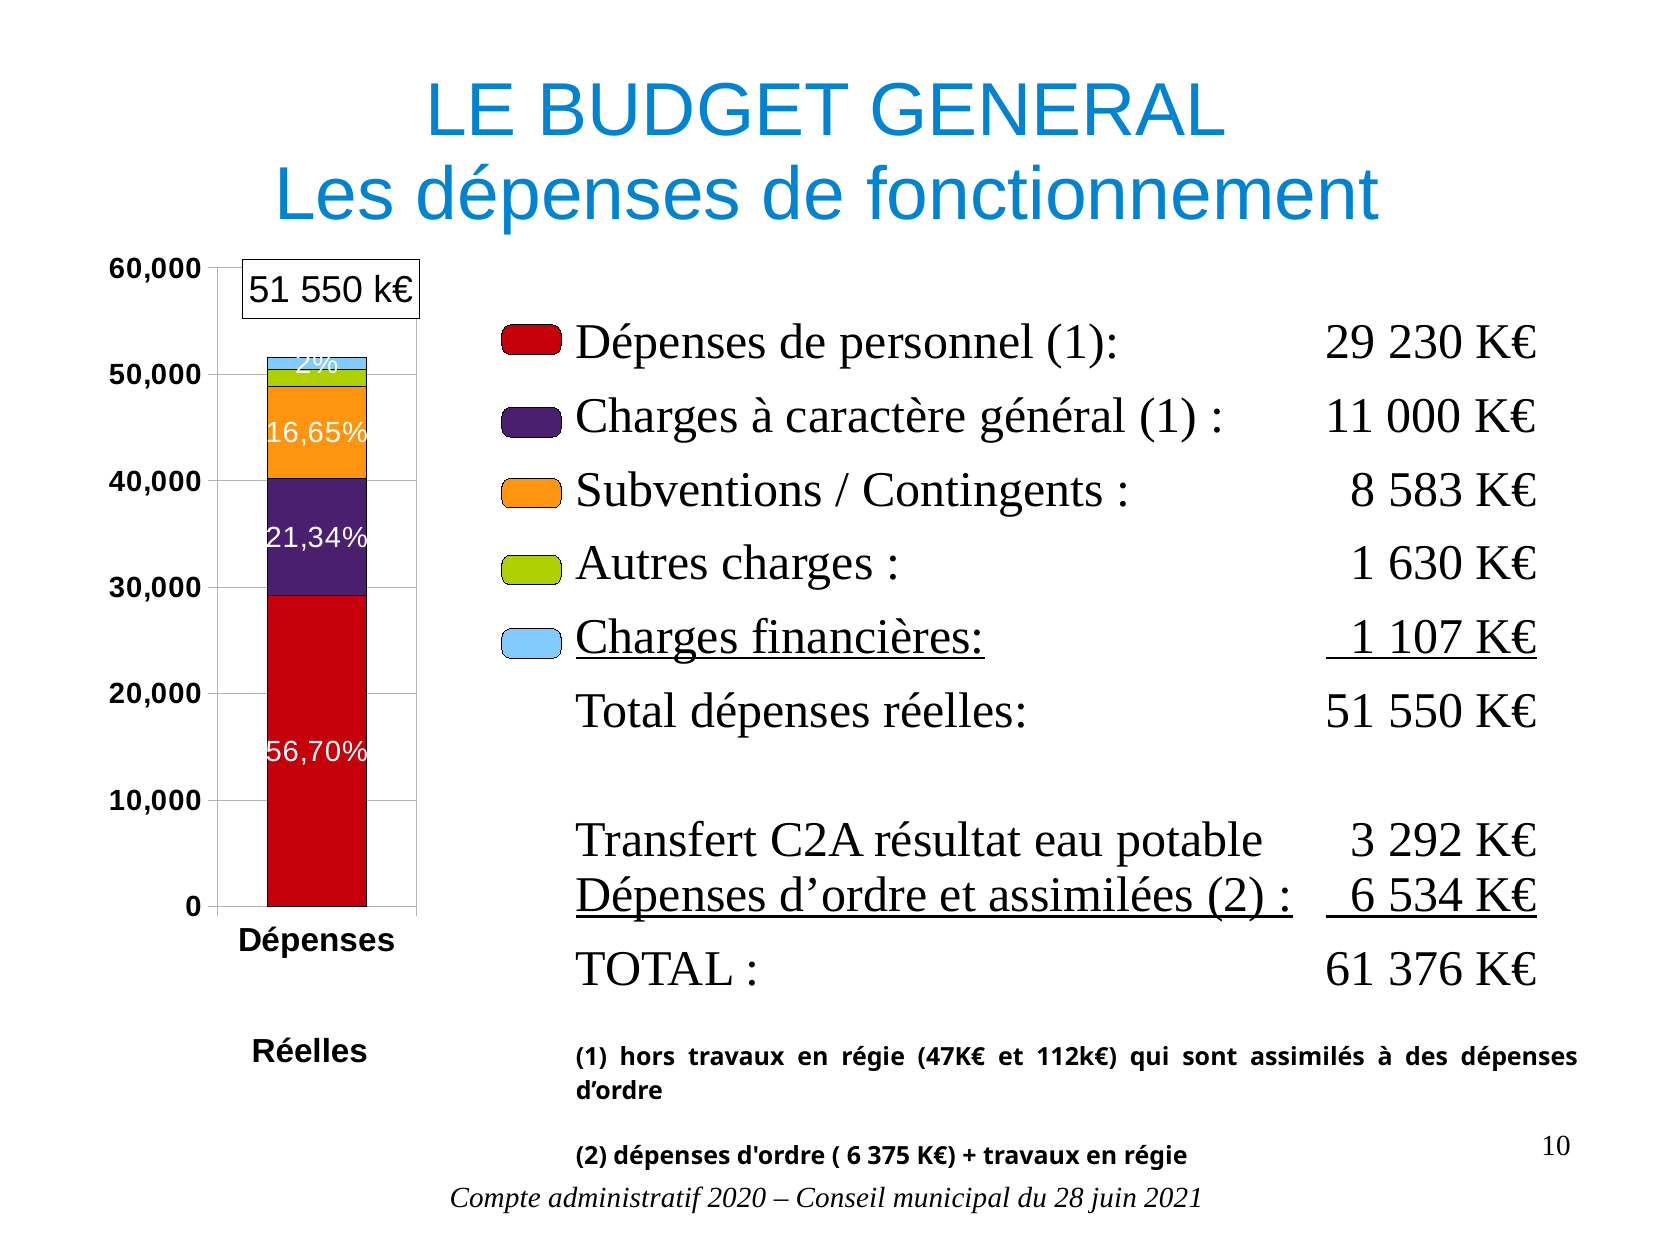

# LE BUDGET GENERAL Les dépenses de fonctionnement
### Chart
| Category | Personnel | Charges à caractère général | subvention/contingent | Autres charges | Intérêts |
|---|---|---|---|---|---|
| Dépenses | 29230.0 | 11000.0 | 8583.0 | 1630.0 | 1107.0 |51 550 k€
Dépenses de personnel (1):		29 230 K€
Charges à caractère général (1) :	11 000 K€
Subventions / Contingents :		 8 583 K€
Autres charges :			 1 630 K€
Charges financières:			 1 107 K€
Total dépenses réelles:		51 550 K€
Transfert C2A résultat eau potable	 3 292 K€
Dépenses d’ordre et assimilées (2) :	 6 534 K€
TOTAL :				61 376 K€
(1) hors travaux en régie (47K€ et 112k€) qui sont assimilés à des dépenses d’ordre
(2) dépenses d'ordre ( 6 375 K€) + travaux en régie
Réelles
10